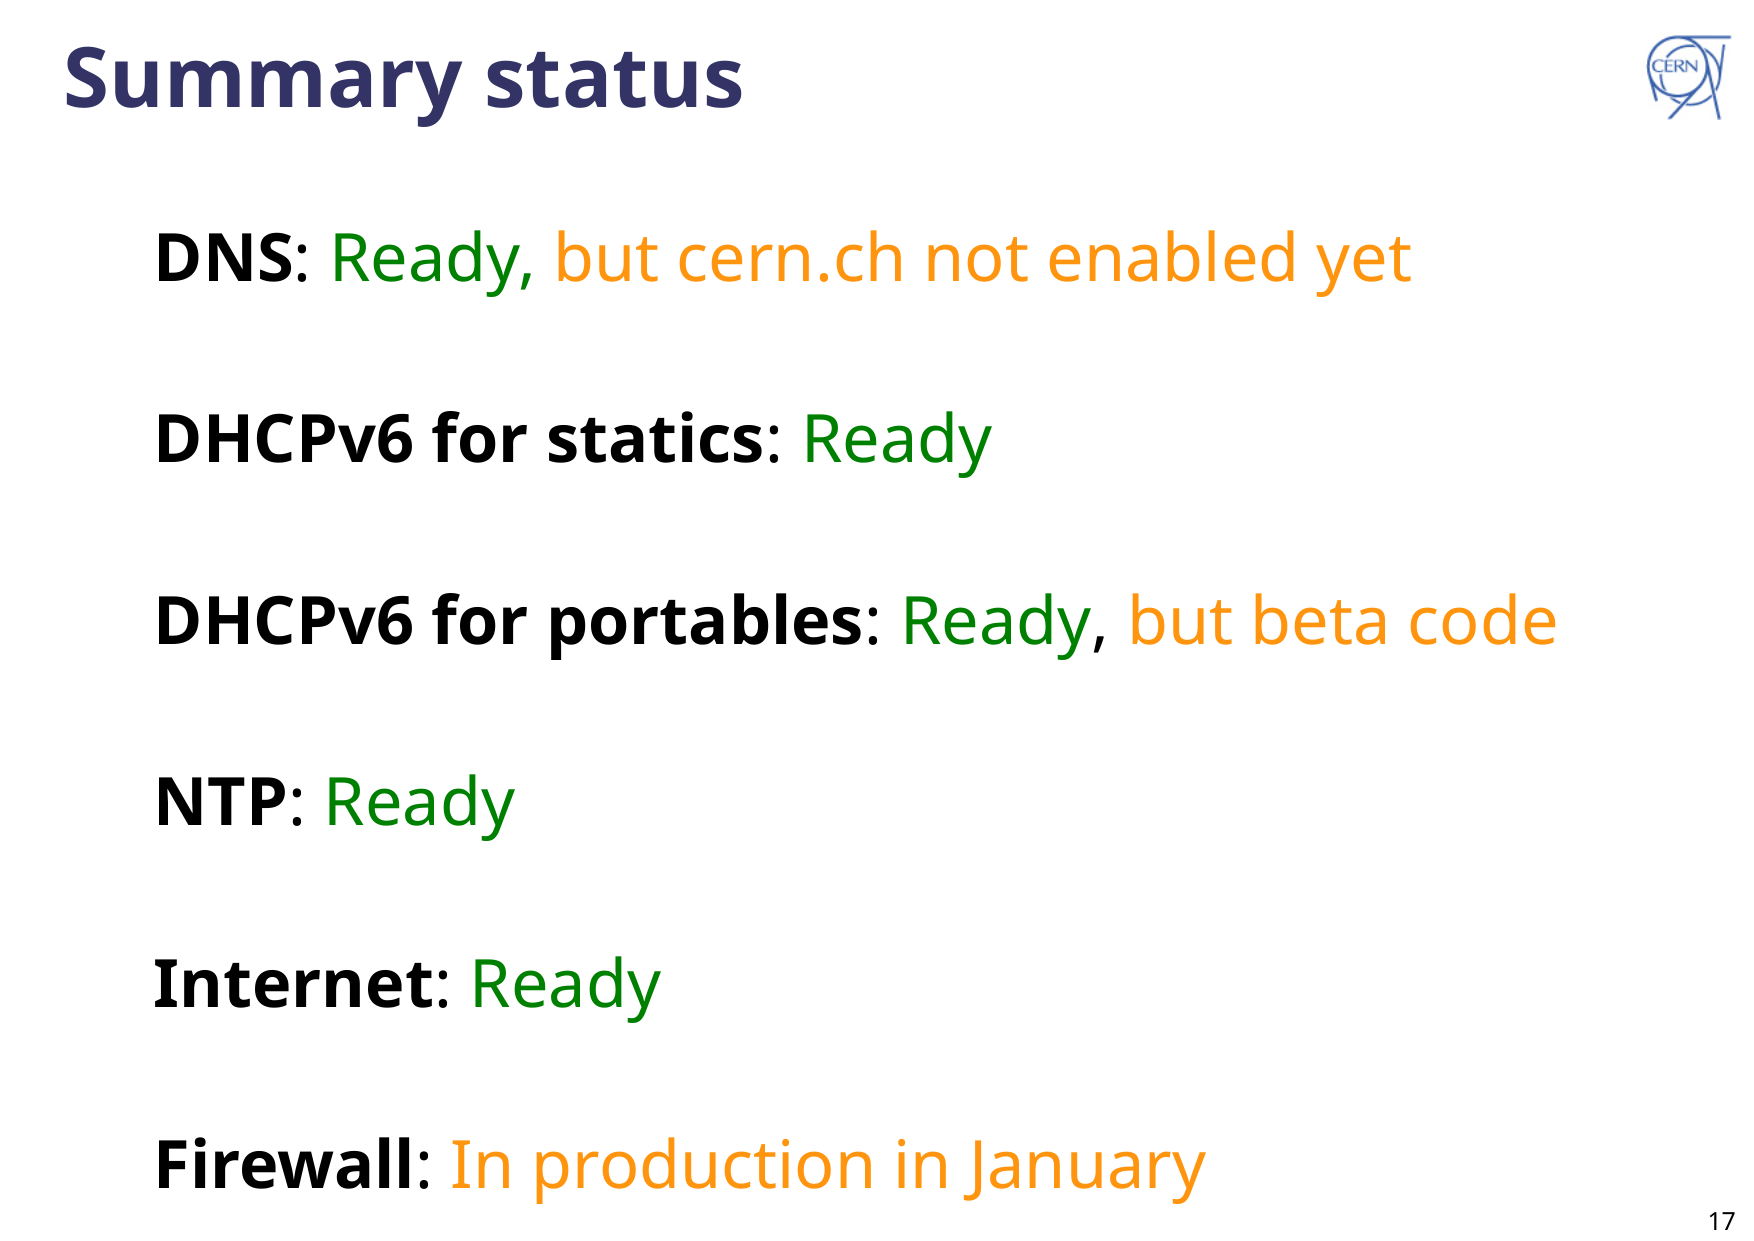

# Summary status
DNS: Ready, but cern.ch not enabled yet
DHCPv6 for statics: Ready
DHCPv6 for portables: Ready, but beta code
NTP: Ready
Internet: Ready
Firewall: In production in January
17